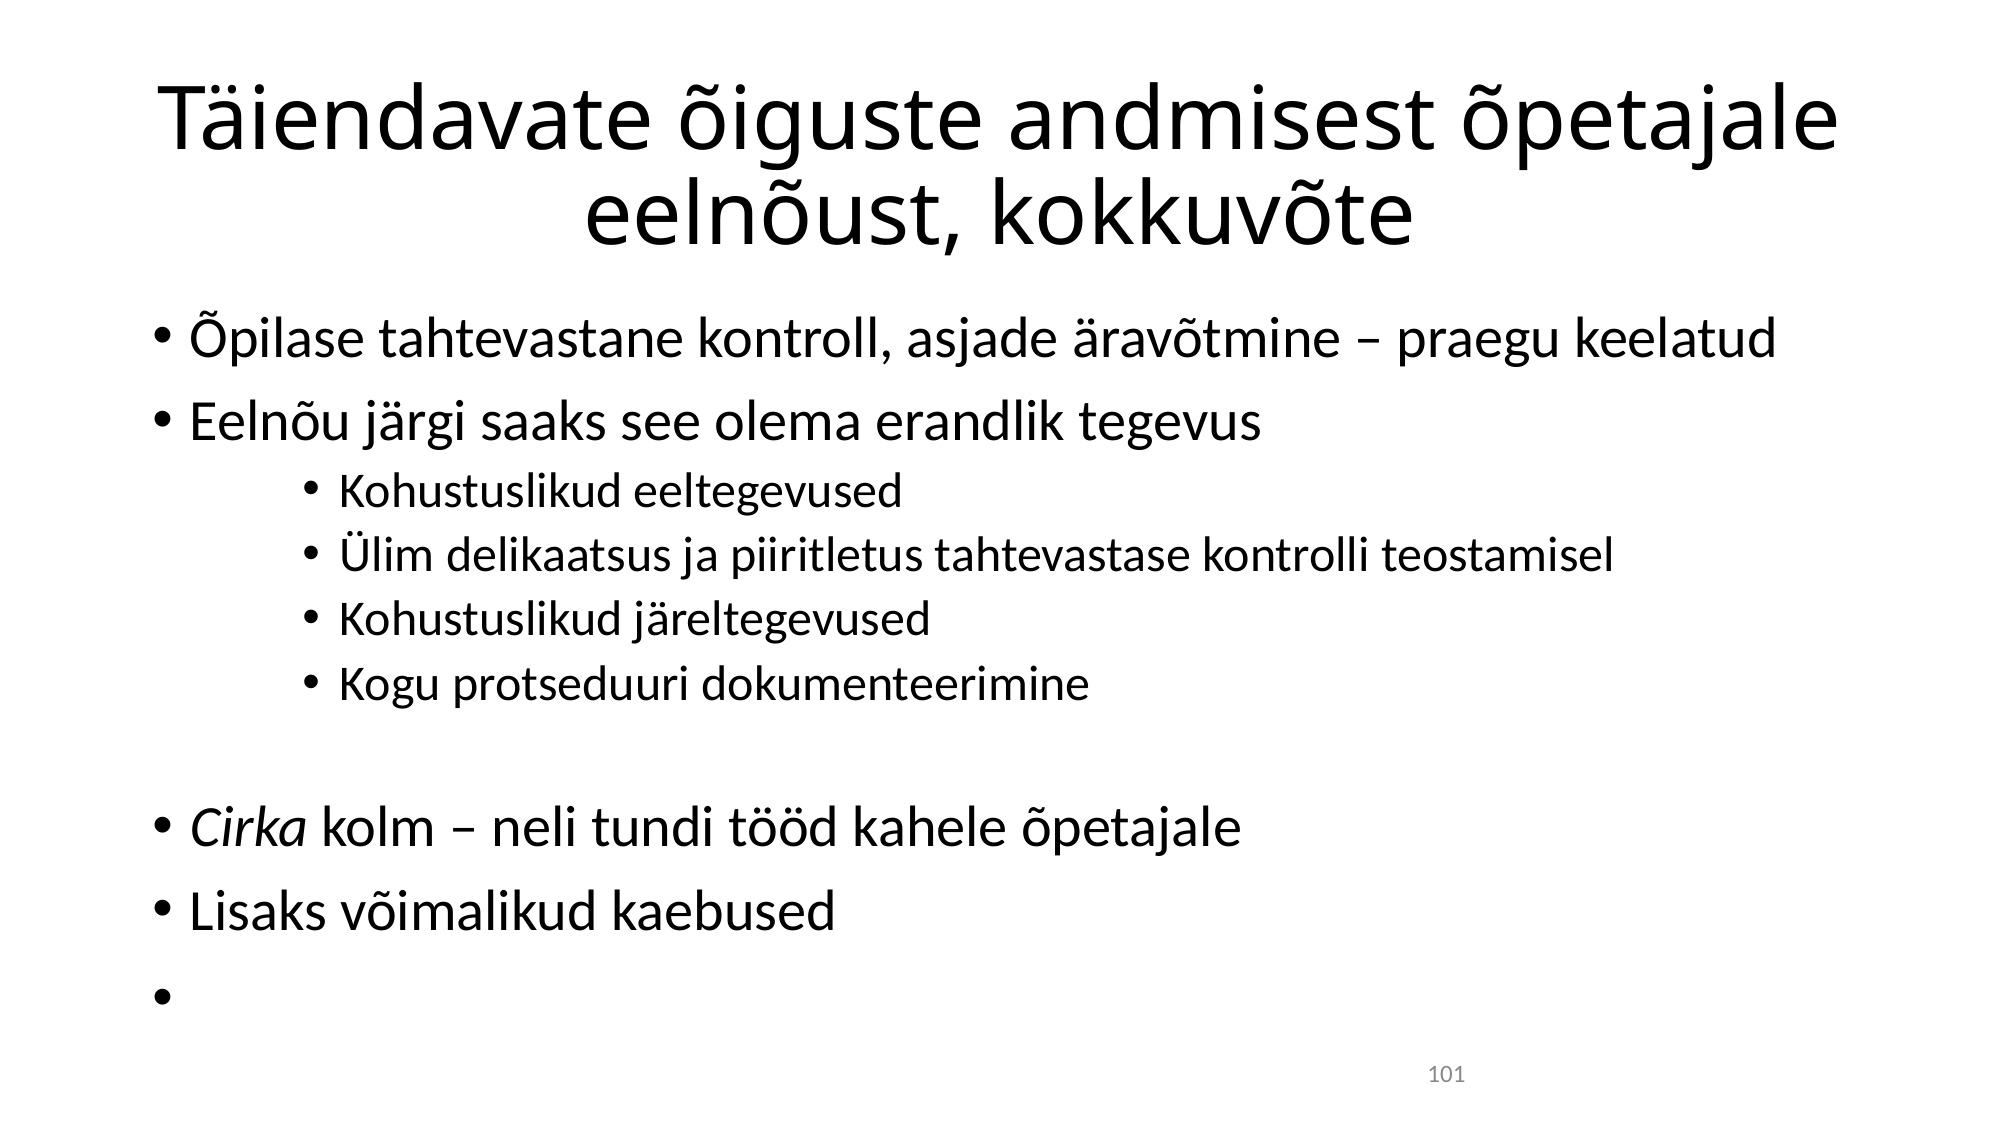

# Täiendavate õiguste andmisest õpetajale eelnõust, kokkuvõte
Õpilase tahtevastane kontroll, asjade äravõtmine – praegu keelatud
Eelnõu järgi saaks see olema erandlik tegevus
Kohustuslikud eeltegevused
Ülim delikaatsus ja piiritletus tahtevastase kontrolli teostamisel
Kohustuslikud järeltegevused
Kogu protseduuri dokumenteerimine
Cirka kolm – neli tundi tööd kahele õpetajale
Lisaks võimalikud kaebused
101